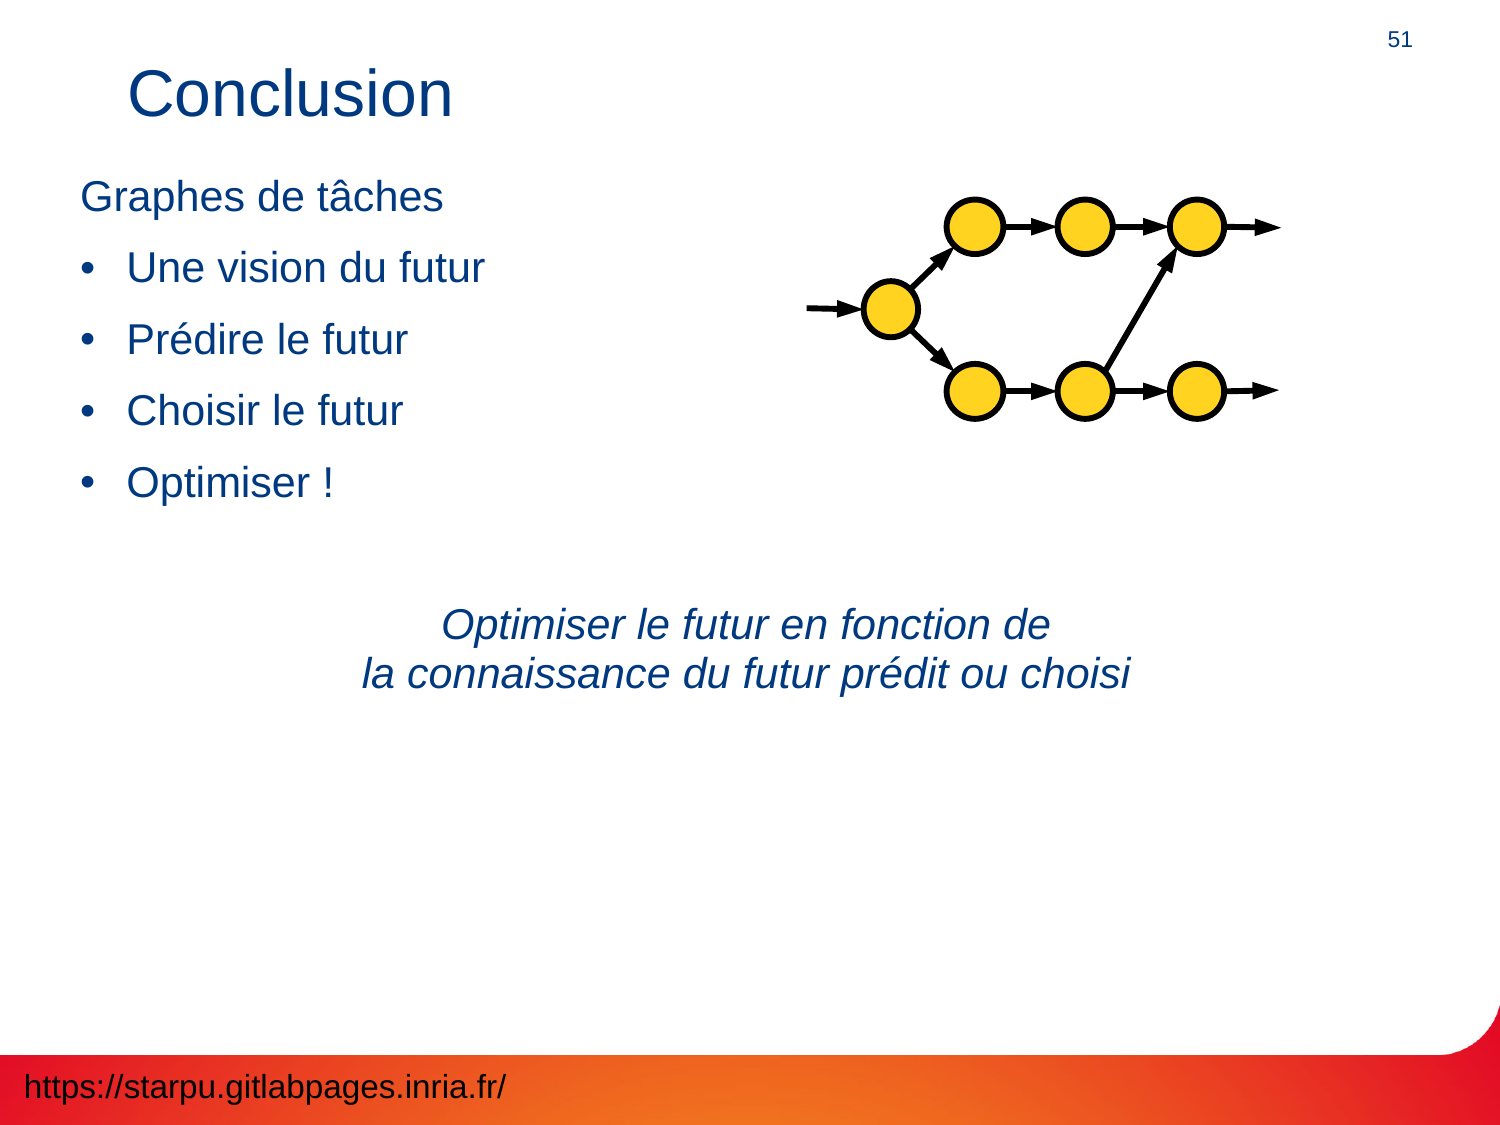

# Conclusion
Graphes de tâches
Une vision du futur
Prédire le futur
Choisir le futur
Optimiser !
Optimiser le futur en fonction de
la connaissance du futur prédit ou choisi